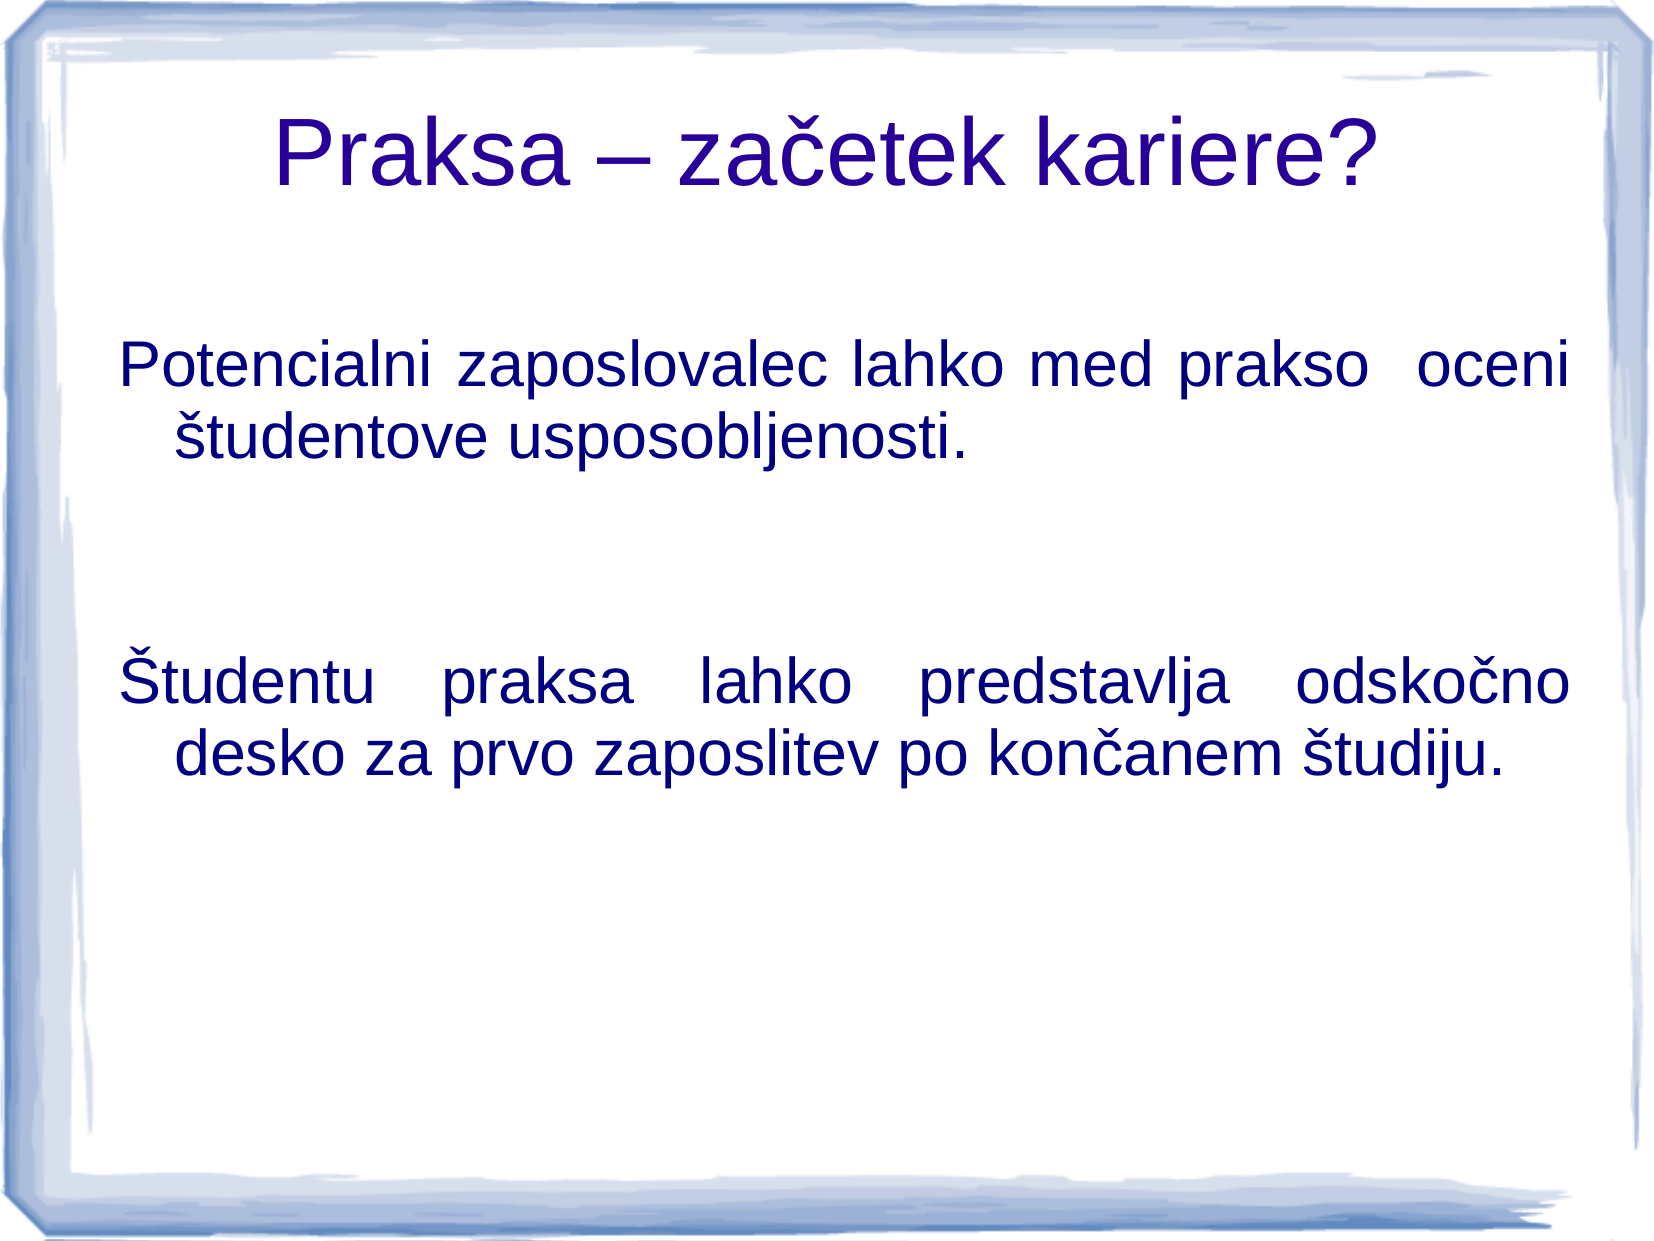

# Praksa – začetek kariere?
Potencialni zaposlovalec lahko med prakso oceni študentove usposobljenosti.
Študentu praksa lahko predstavlja odskočno desko za prvo zaposlitev po končanem študiju.